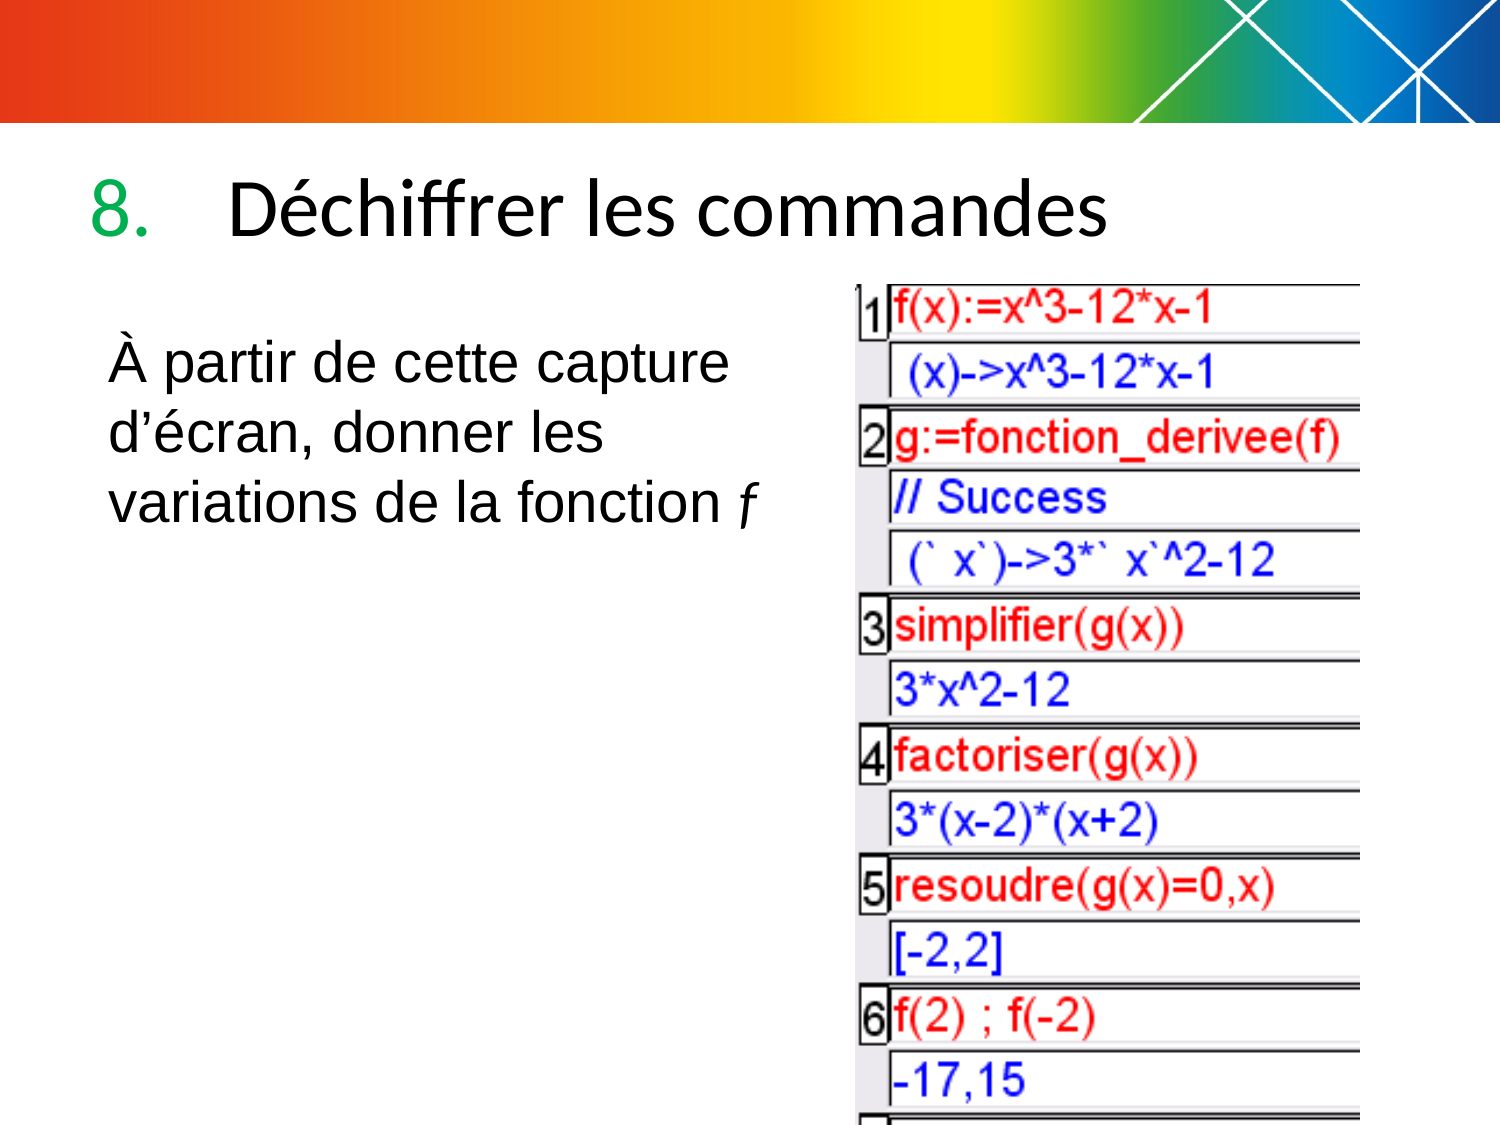

Déchiffrer les commandes
À partir de cette capture d’écran, donner les variations de la fonction f